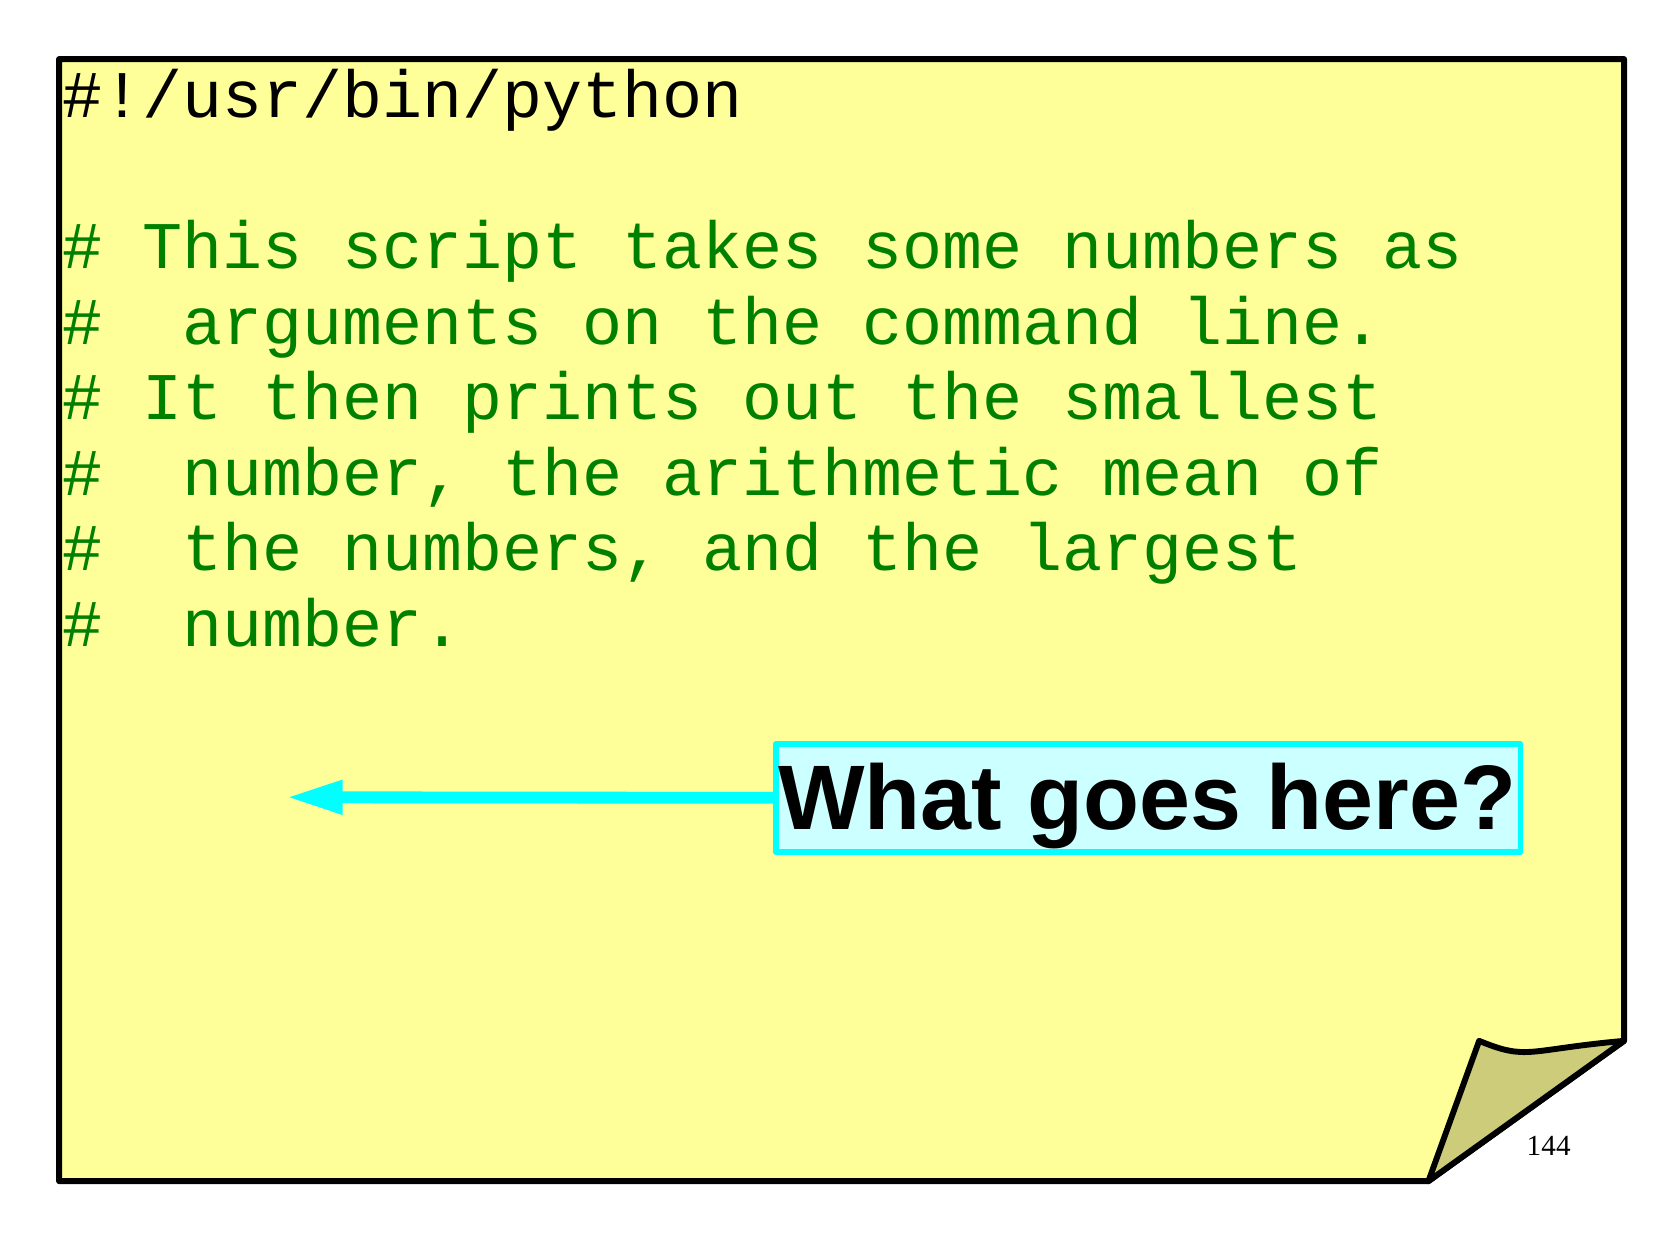

#!/usr/bin/python
# This script takes some numbers as
# arguments on the command line.
# It then prints out the smallest
# number, the arithmetic mean of
# the numbers, and the largest
# number.
What goes here?
144